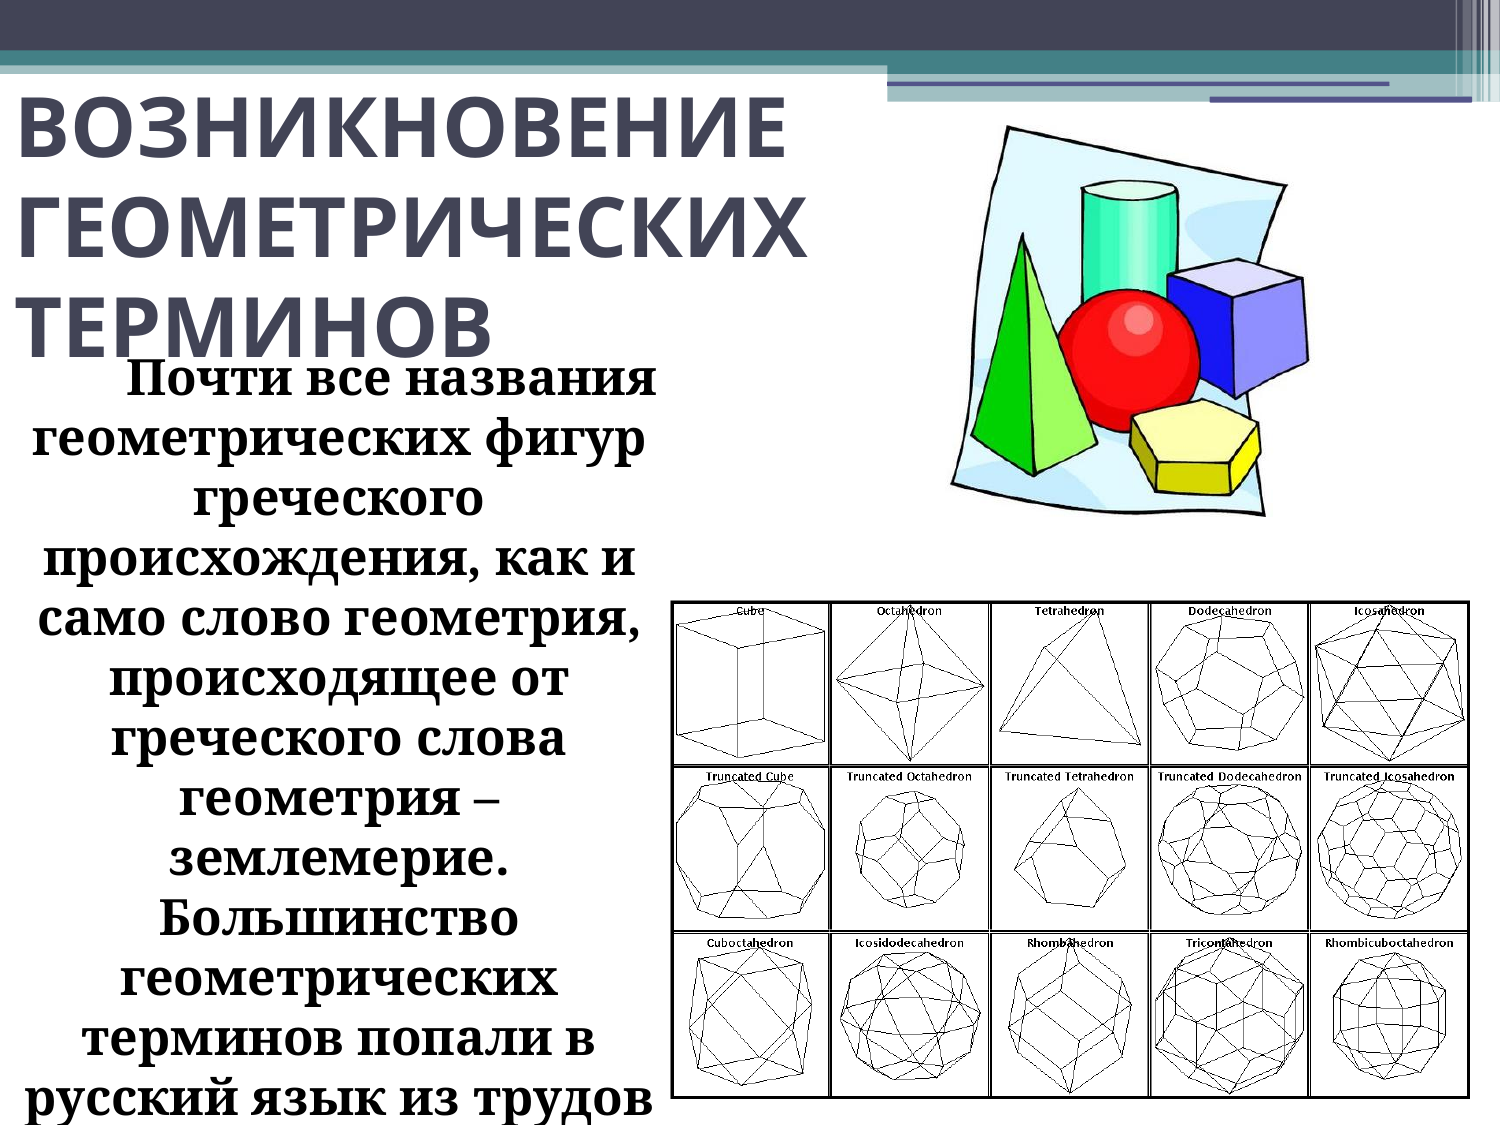

# ВОЗНИКНОВЕНИЕ ГЕОМЕТРИЧЕСКИХ ТЕРМИНОВ
 Почти все названия геометрических фигур греческого происхождения, как и само слово геометрия, происходящее от греческого слова геометрия – землемерие. Большинство геометрических терминов попали в русский язык из трудов греческих авторов – классиков геометрии, зачастую через их латинские переводы.